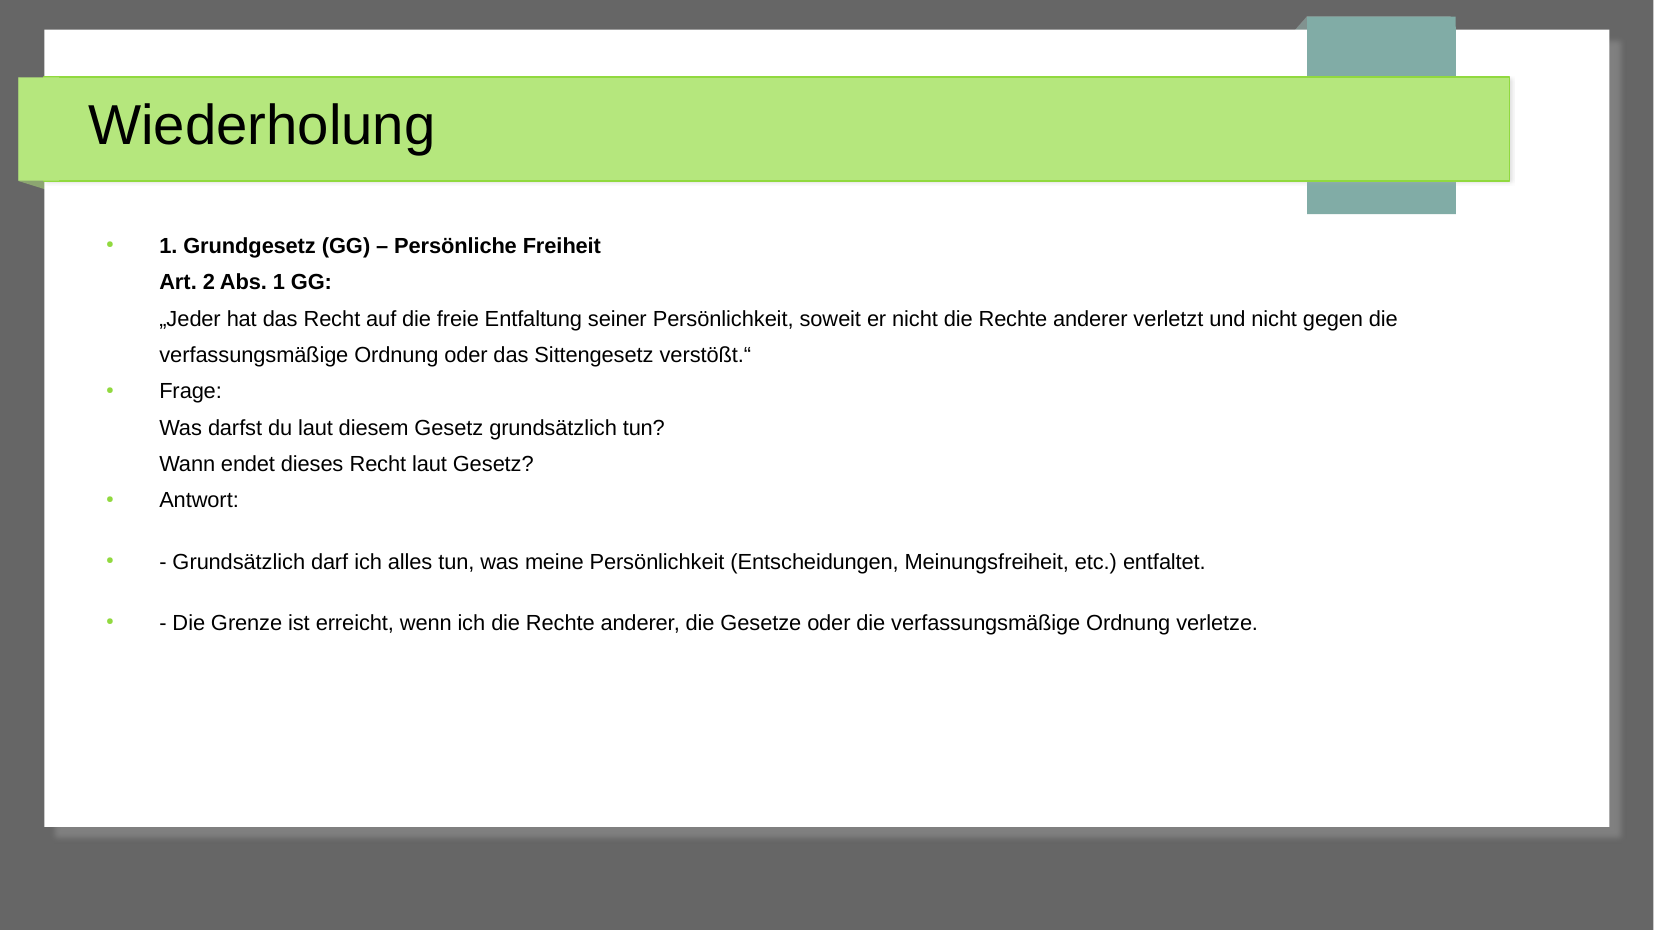

# Wiederholung
1. Grundgesetz (GG) – Persönliche Freiheit
Art. 2 Abs. 1 GG:
„Jeder hat das Recht auf die freie Entfaltung seiner Persönlichkeit, soweit er nicht die Rechte anderer verletzt und nicht gegen die verfassungsmäßige Ordnung oder das Sittengesetz verstößt.“
Frage:
Was darfst du laut diesem Gesetz grundsätzlich tun?
Wann endet dieses Recht laut Gesetz?
Antwort:
- Grundsätzlich darf ich alles tun, was meine Persönlichkeit (Entscheidungen, Meinungsfreiheit, etc.) entfaltet.
- Die Grenze ist erreicht, wenn ich die Rechte anderer, die Gesetze oder die verfassungsmäßige Ordnung verletze.